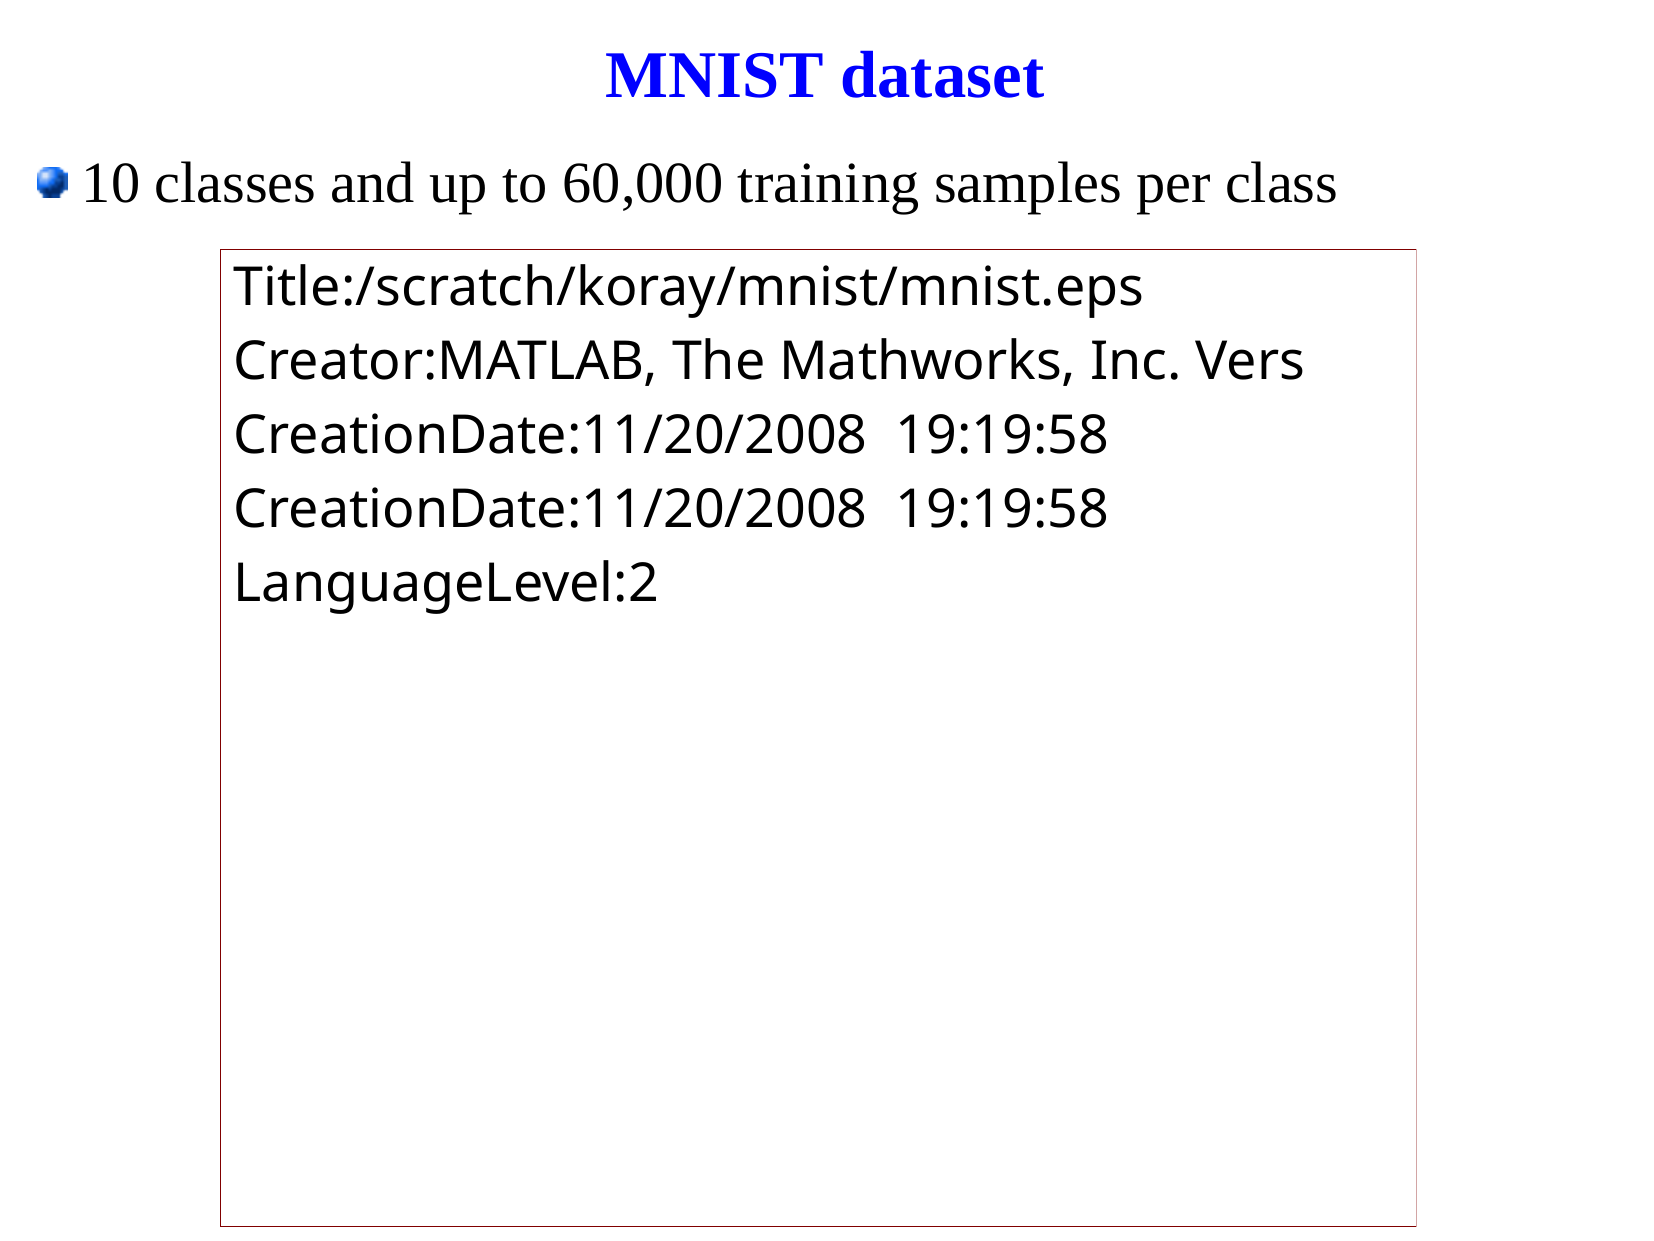

MNIST dataset
 10 classes and up to 60,000 training samples per class